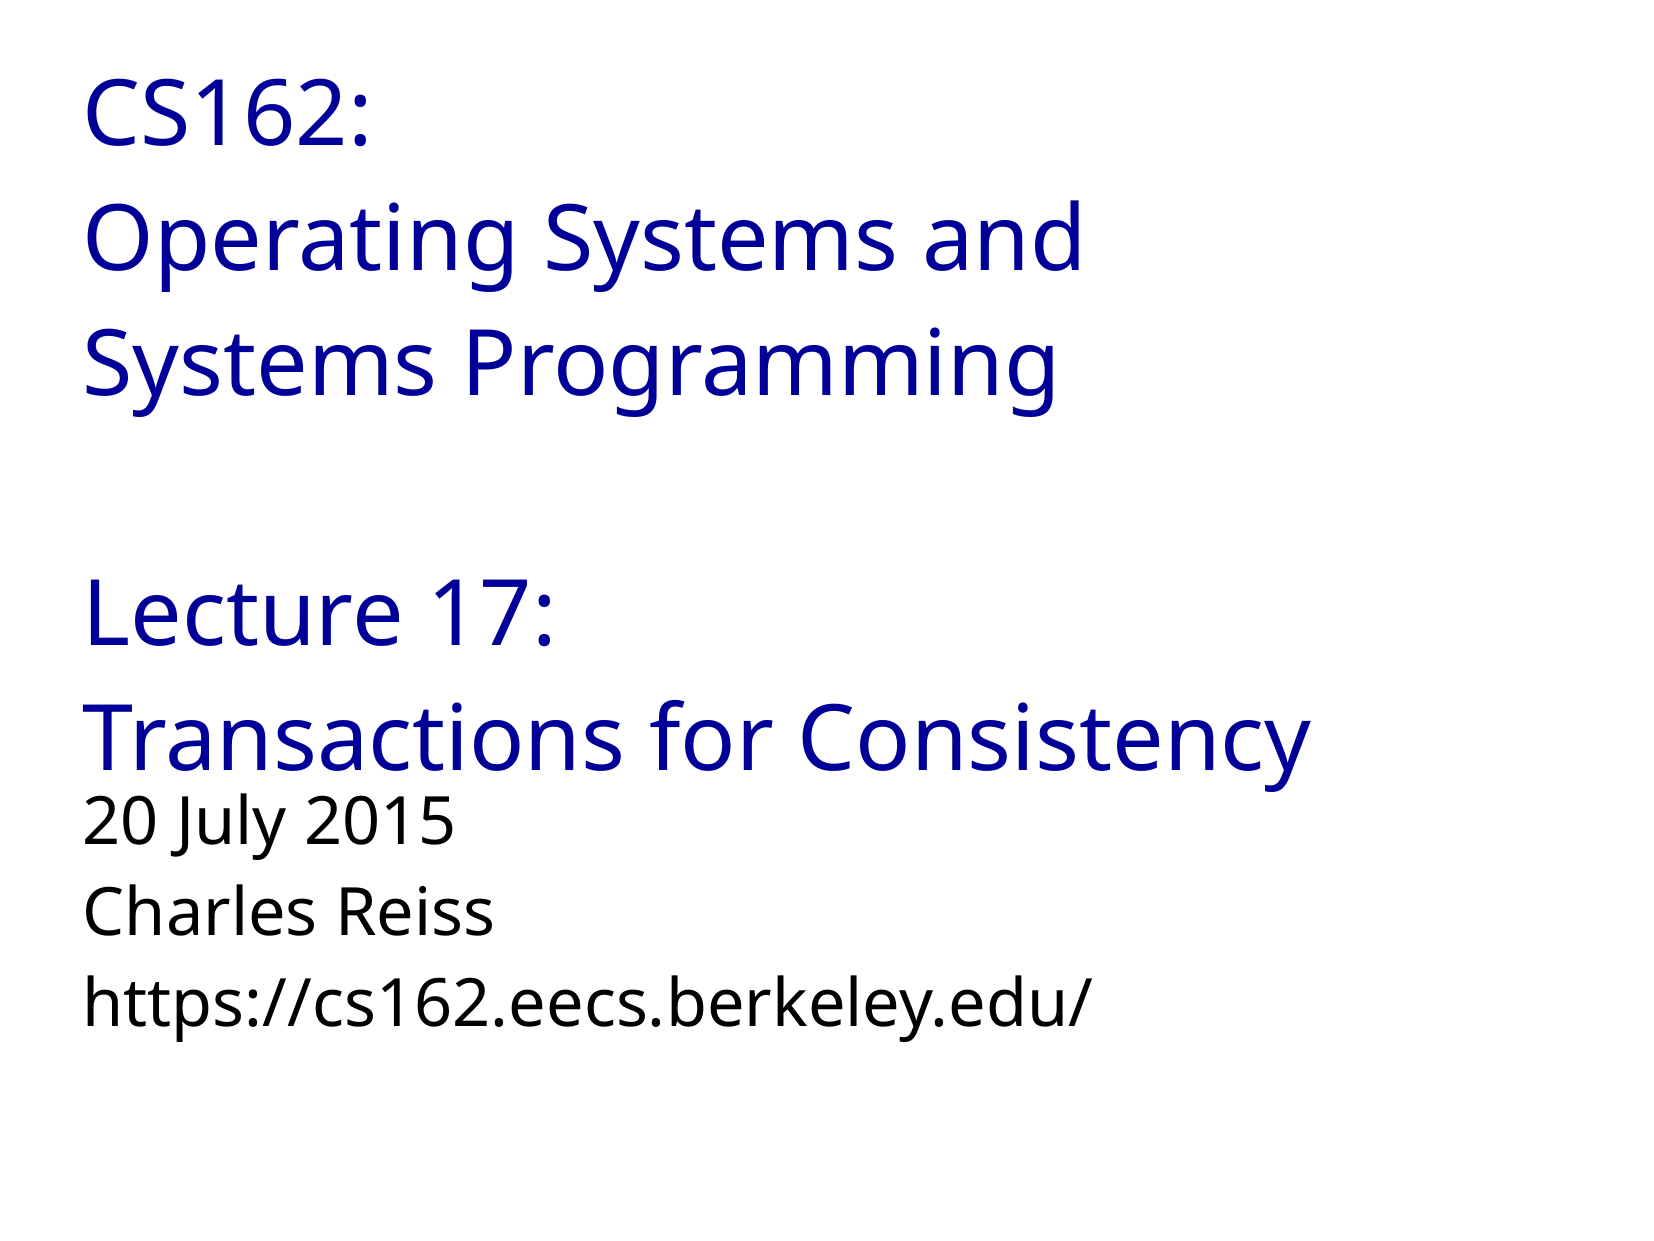

# CS162: Operating Systems and Systems Programming Lecture 17: Transactions for Consistency
20 July 2015
Charles Reiss
https://cs162.eecs.berkeley.edu/